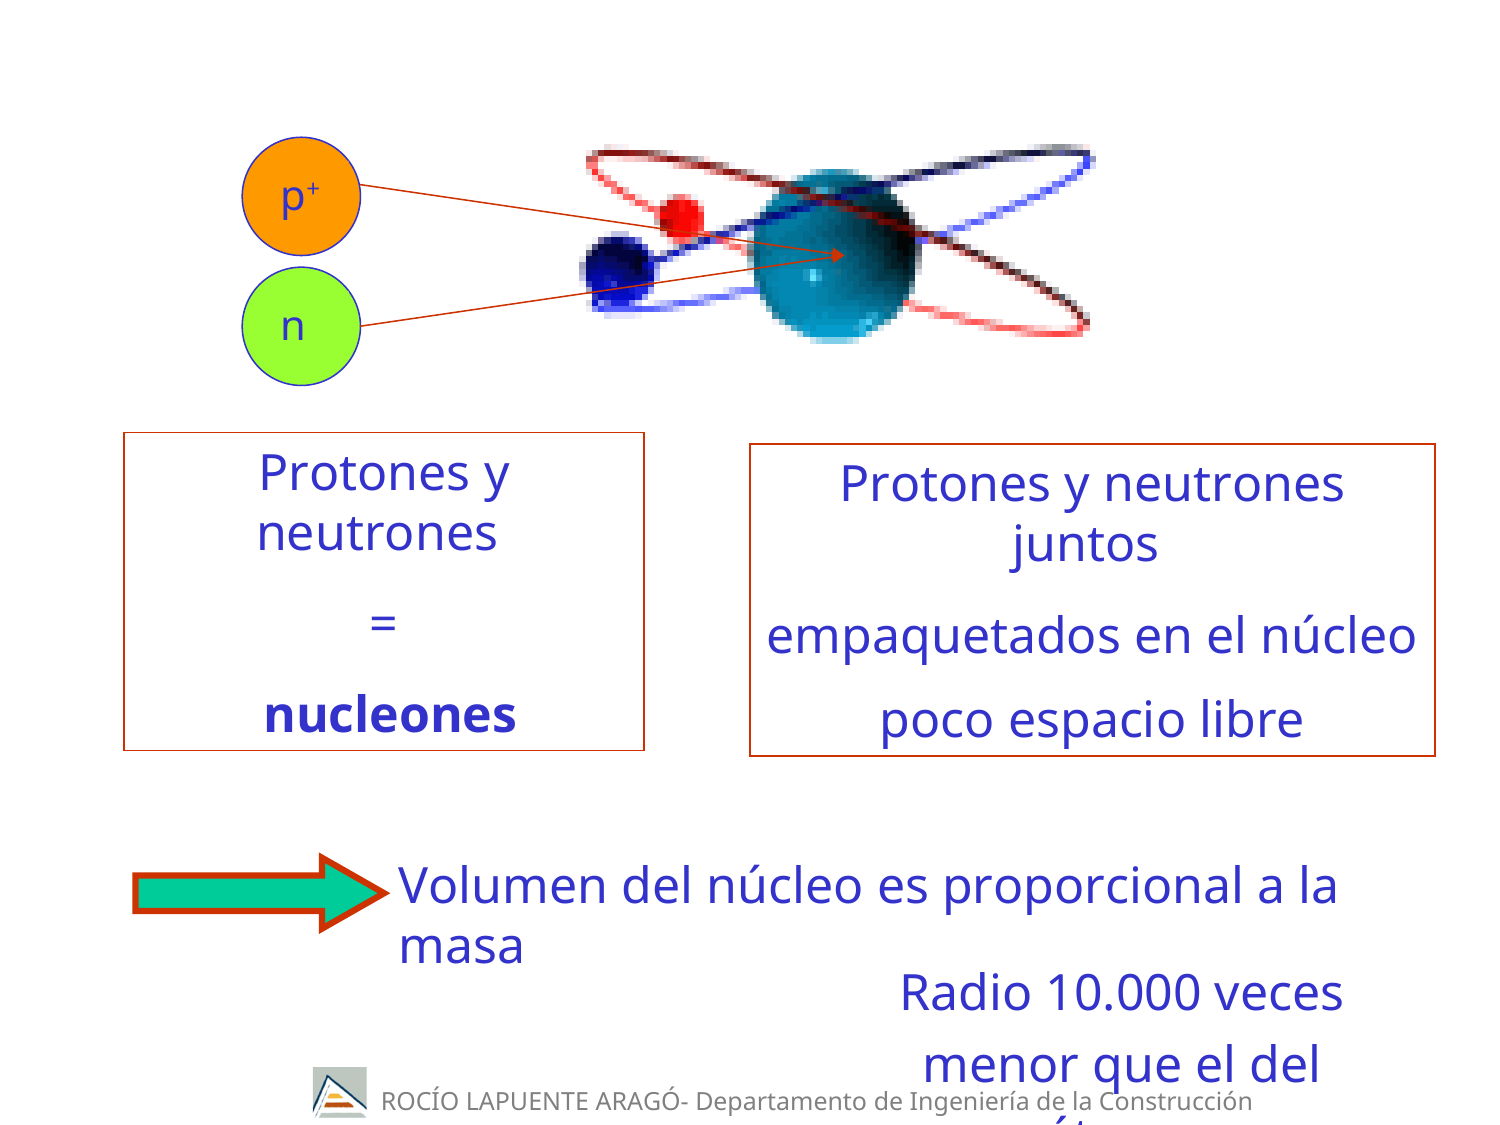

p+
n
Protones y neutrones
=
 nucleones
Protones y neutrones juntos
empaquetados en el núcleo
poco espacio libre
Volumen del núcleo es proporcional a la masa
Radio 10.000 veces menor que el del átomo